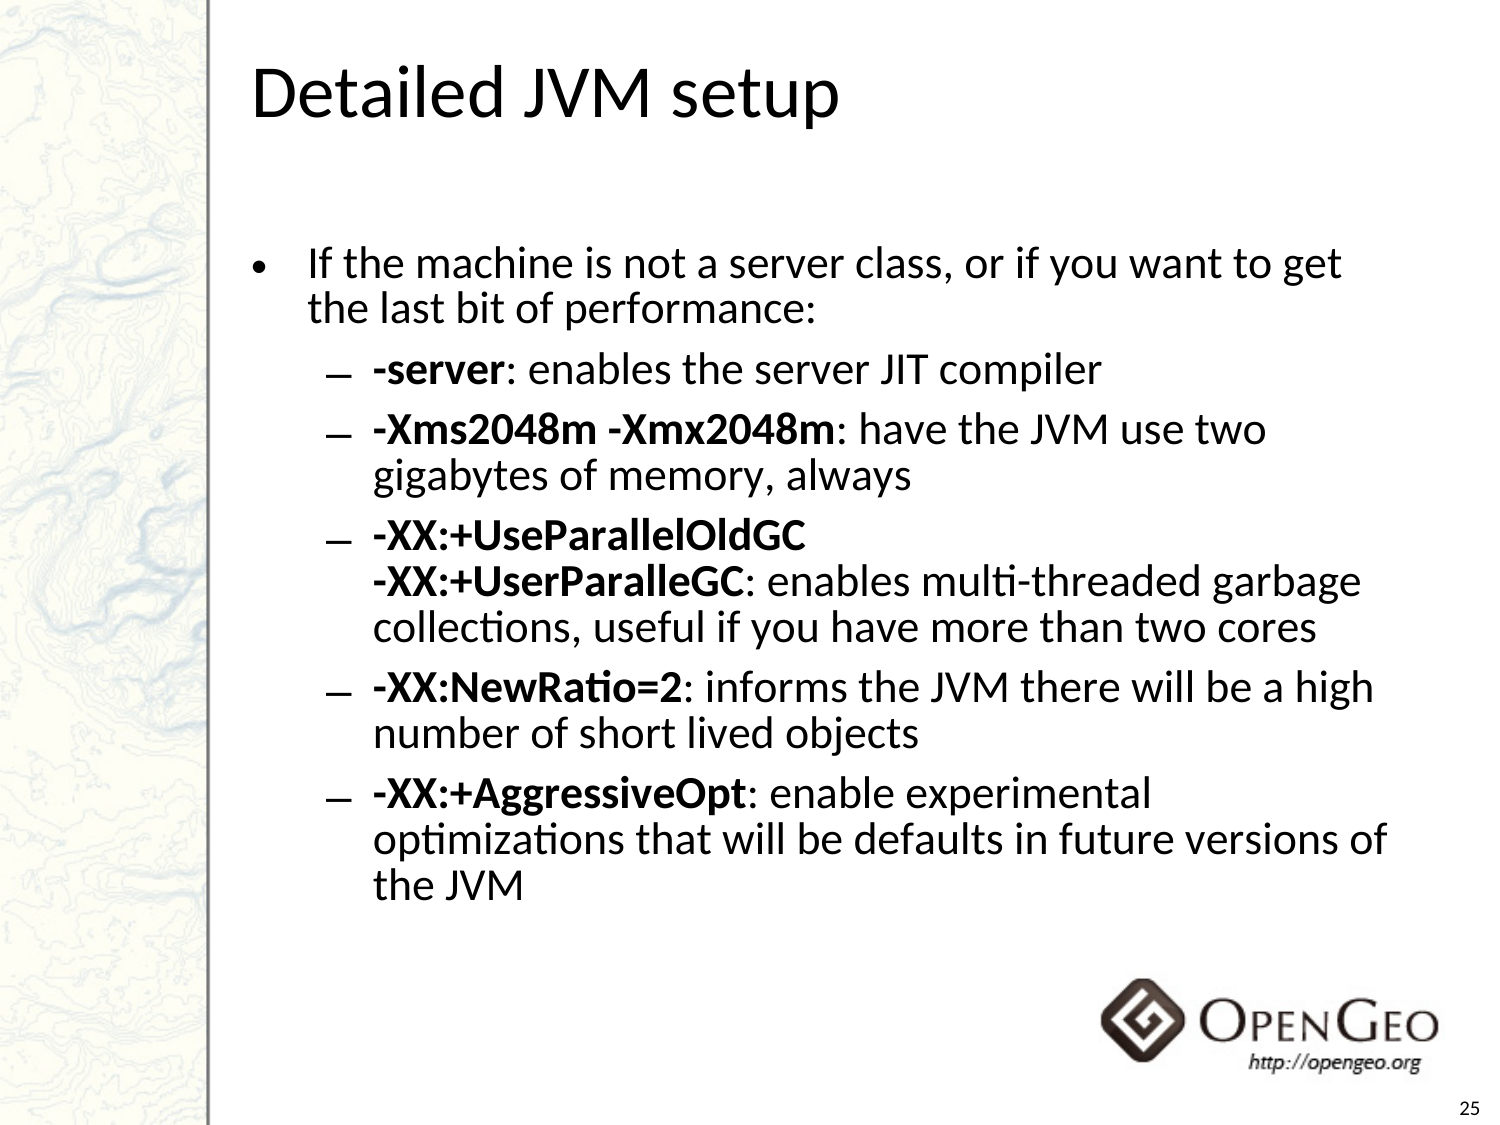

# Detailed JVM setup
If the machine is not a server class, or if you want to get the last bit of performance:
-server: enables the server JIT compiler
-Xms2048m -Xmx2048m: have the JVM use two gigabytes of memory, always
-XX:+UseParallelOldGC
-XX:+UserParalleGC: enables multi-threaded garbage collections, useful if you have more than two cores
-XX:NewRatio=2: informs the JVM there will be a high number of short lived objects
-XX:+AggressiveOpt: enable experimental optimizations that will be defaults in future versions of the JVM